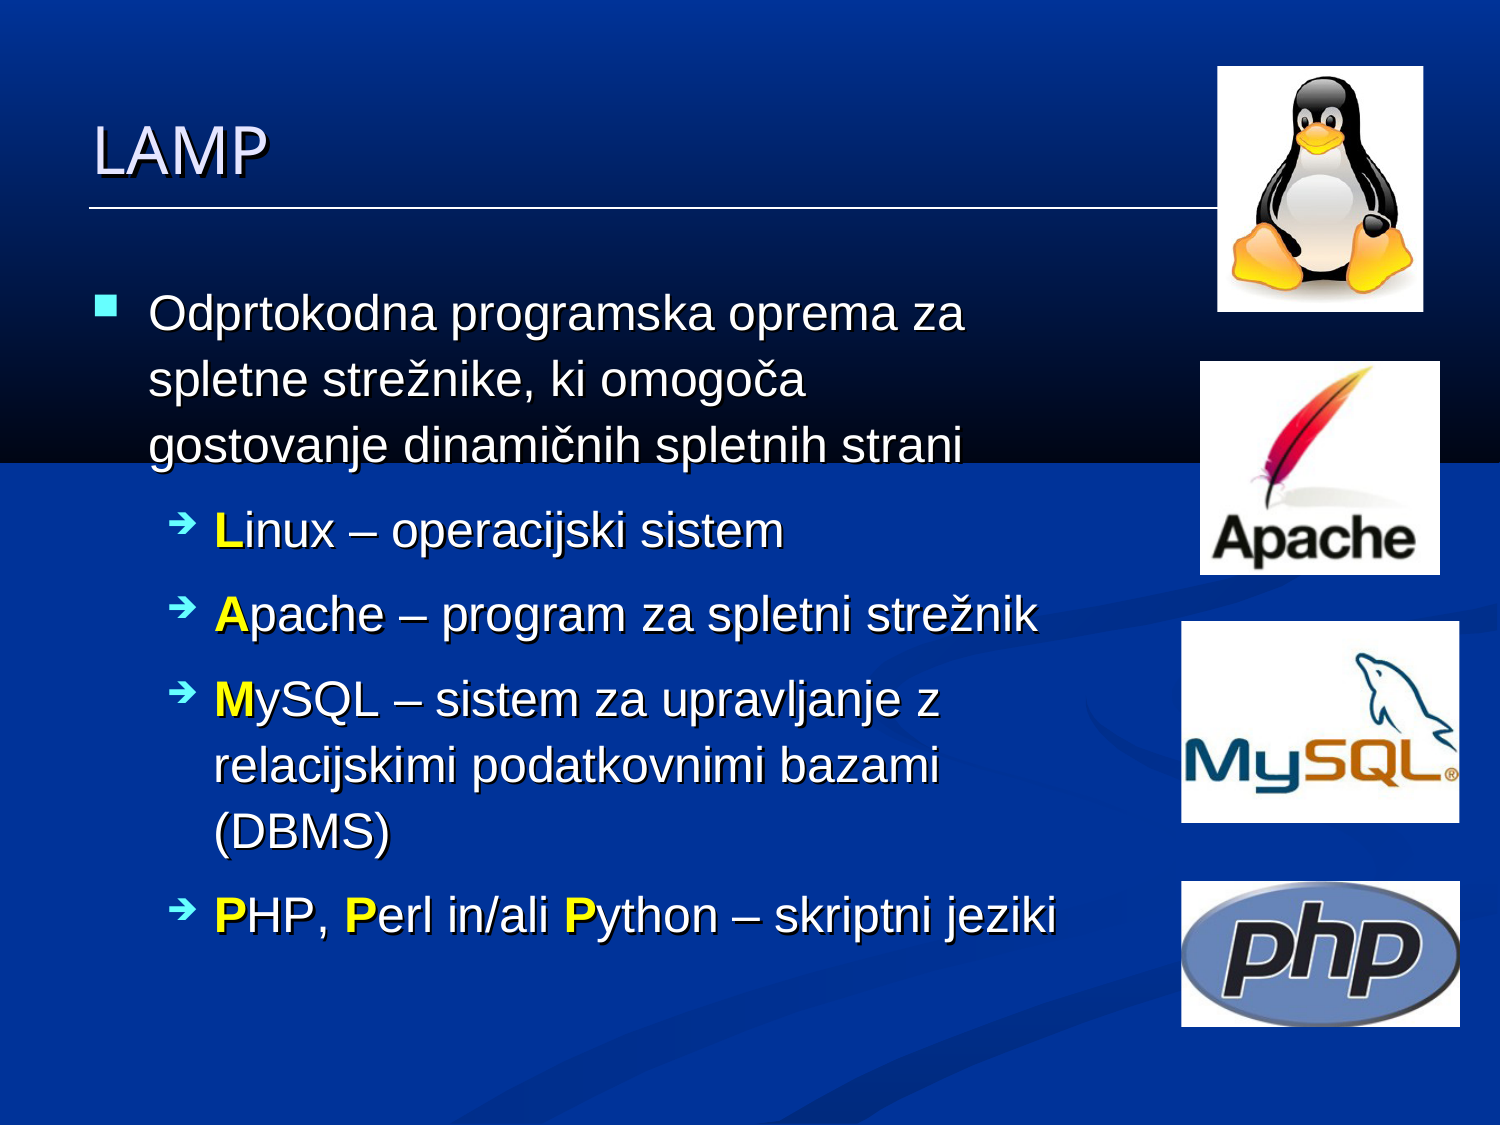

LAMP
# Odprtokodna programska oprema za spletne strežnike, ki omogoča gostovanje dinamičnih spletnih strani
Linux – operacijski sistem
Apache – program za spletni strežnik
MySQL – sistem za upravljanje z relacijskimi podatkovnimi bazami (DBMS)
PHP, Perl in/ali Python – skriptni jeziki